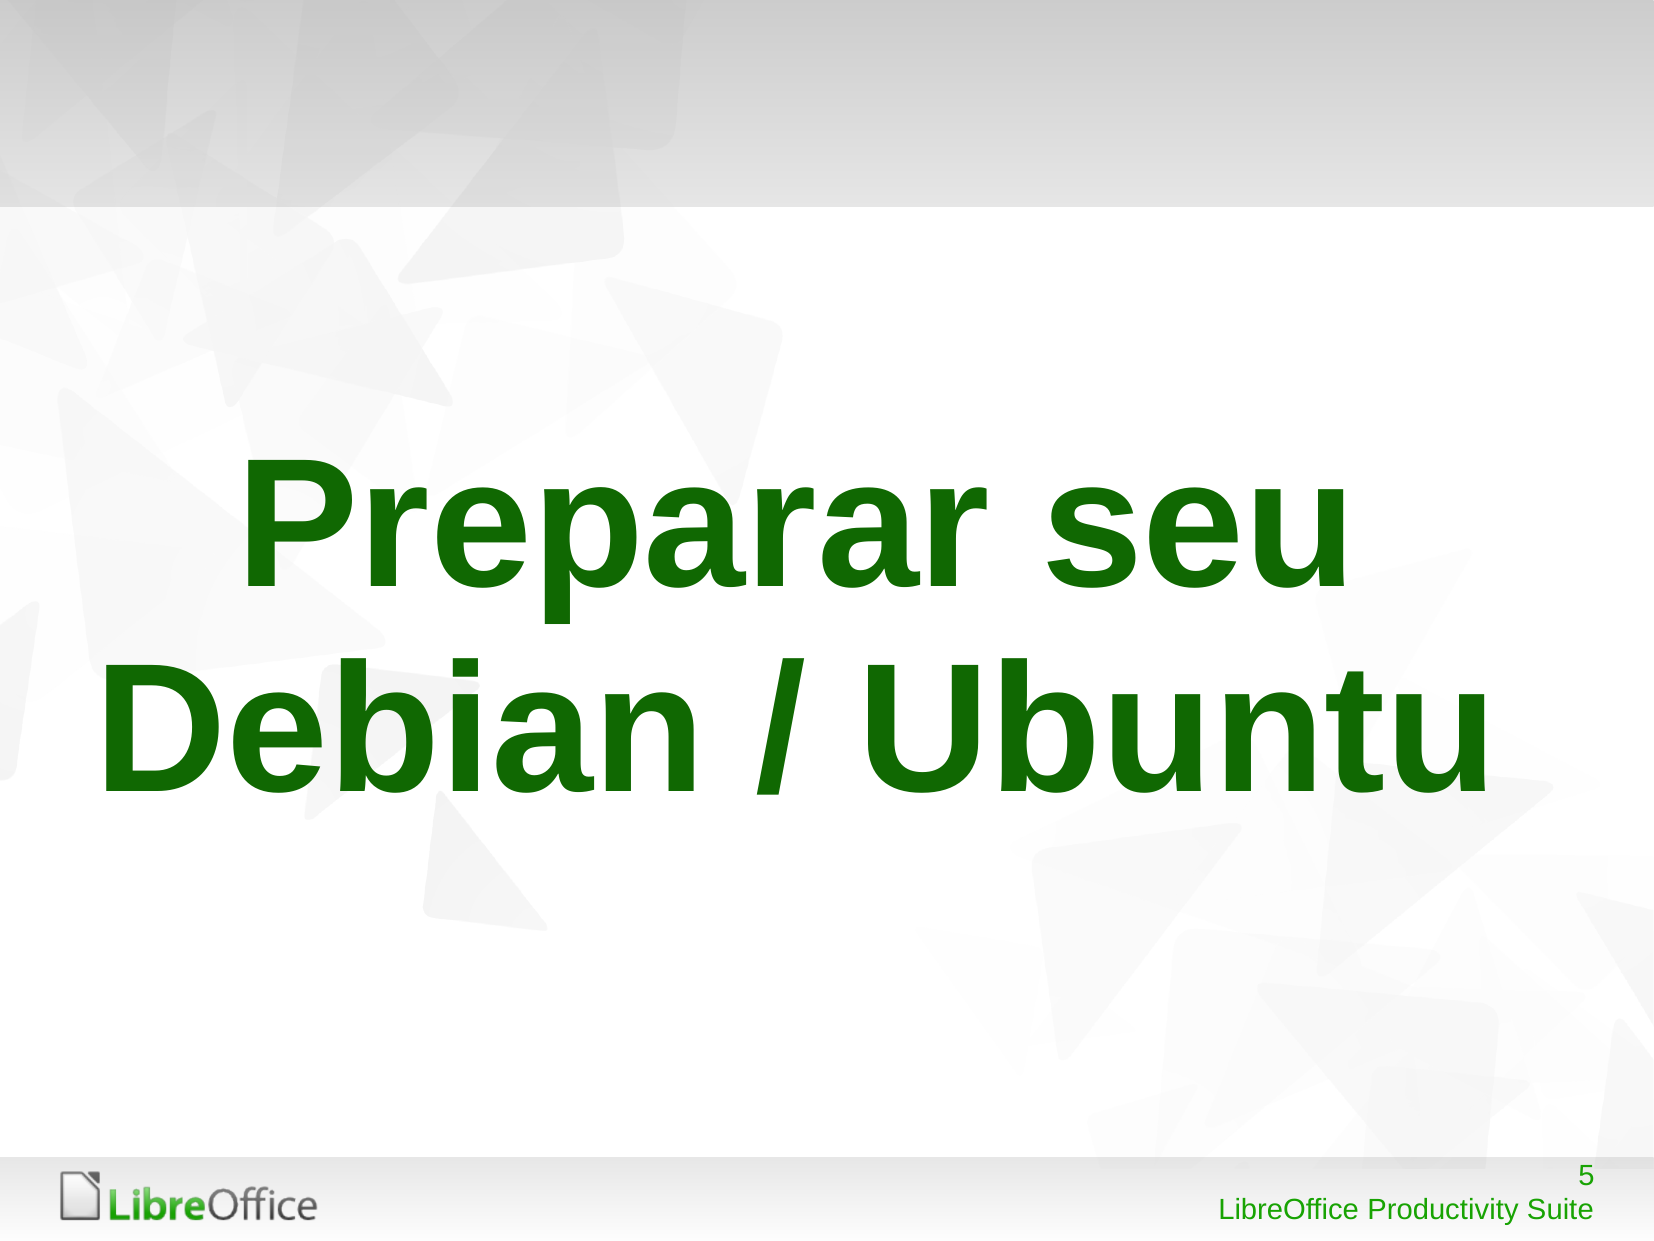

#
Preparar seu Debian / Ubuntu
5
LibreOffice Productivity Suite